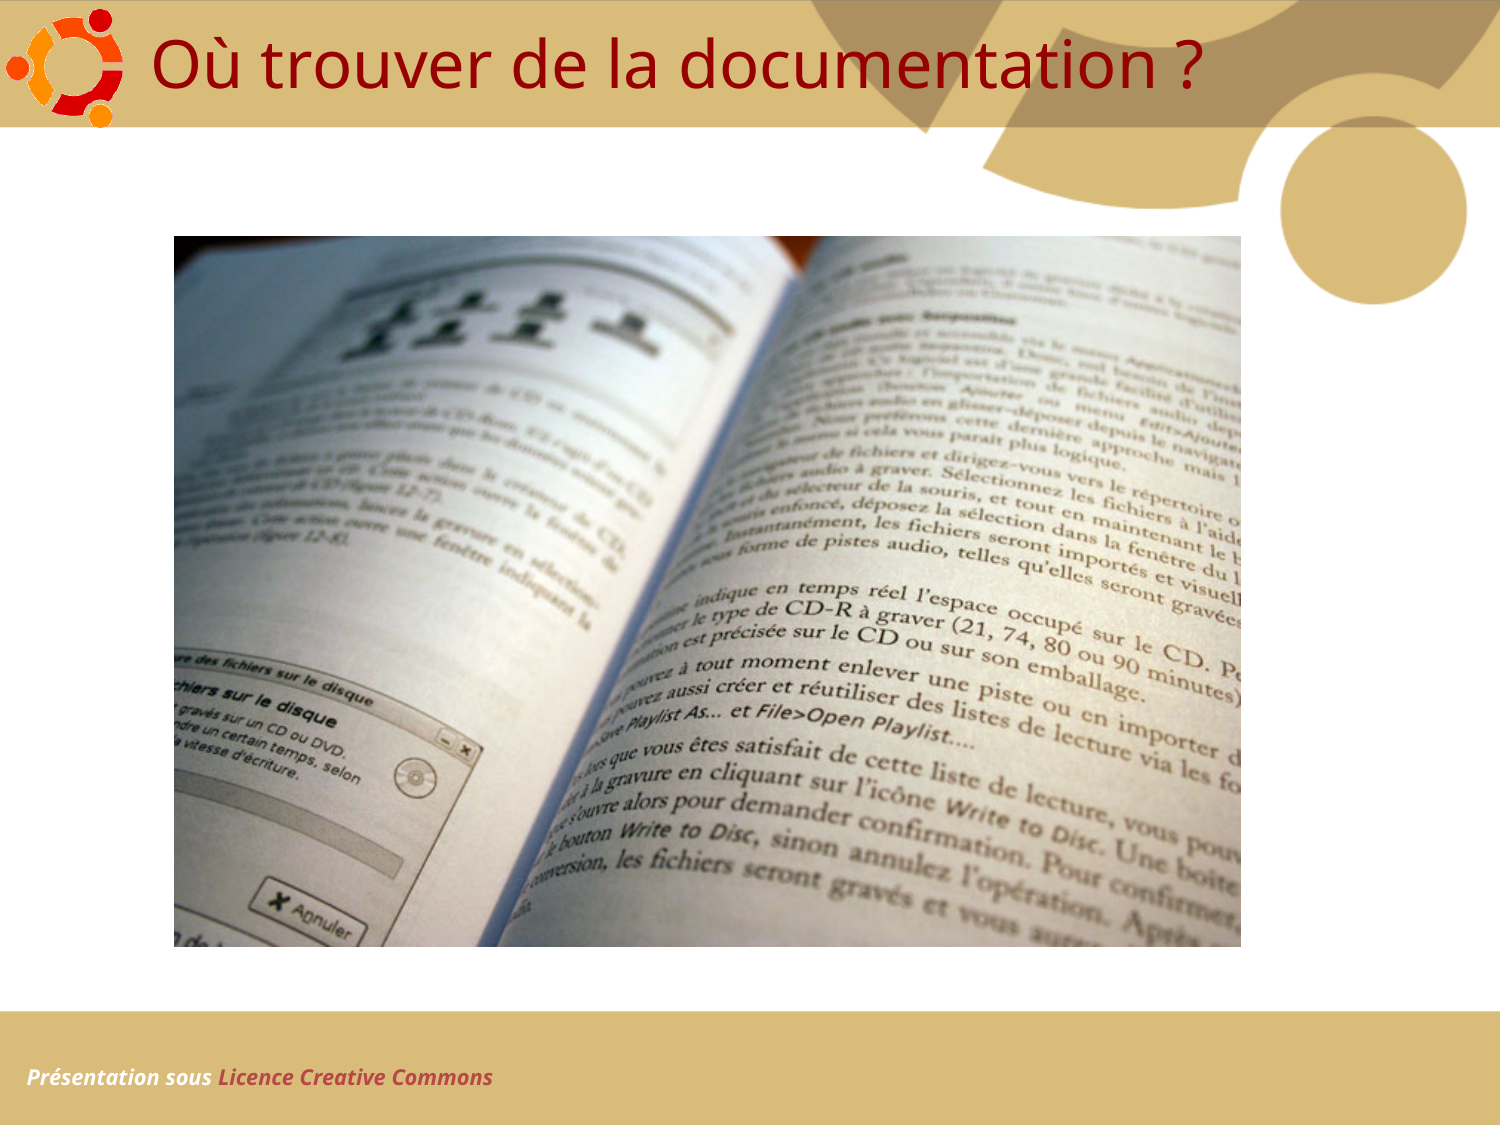

# Où trouver de la documentation ?